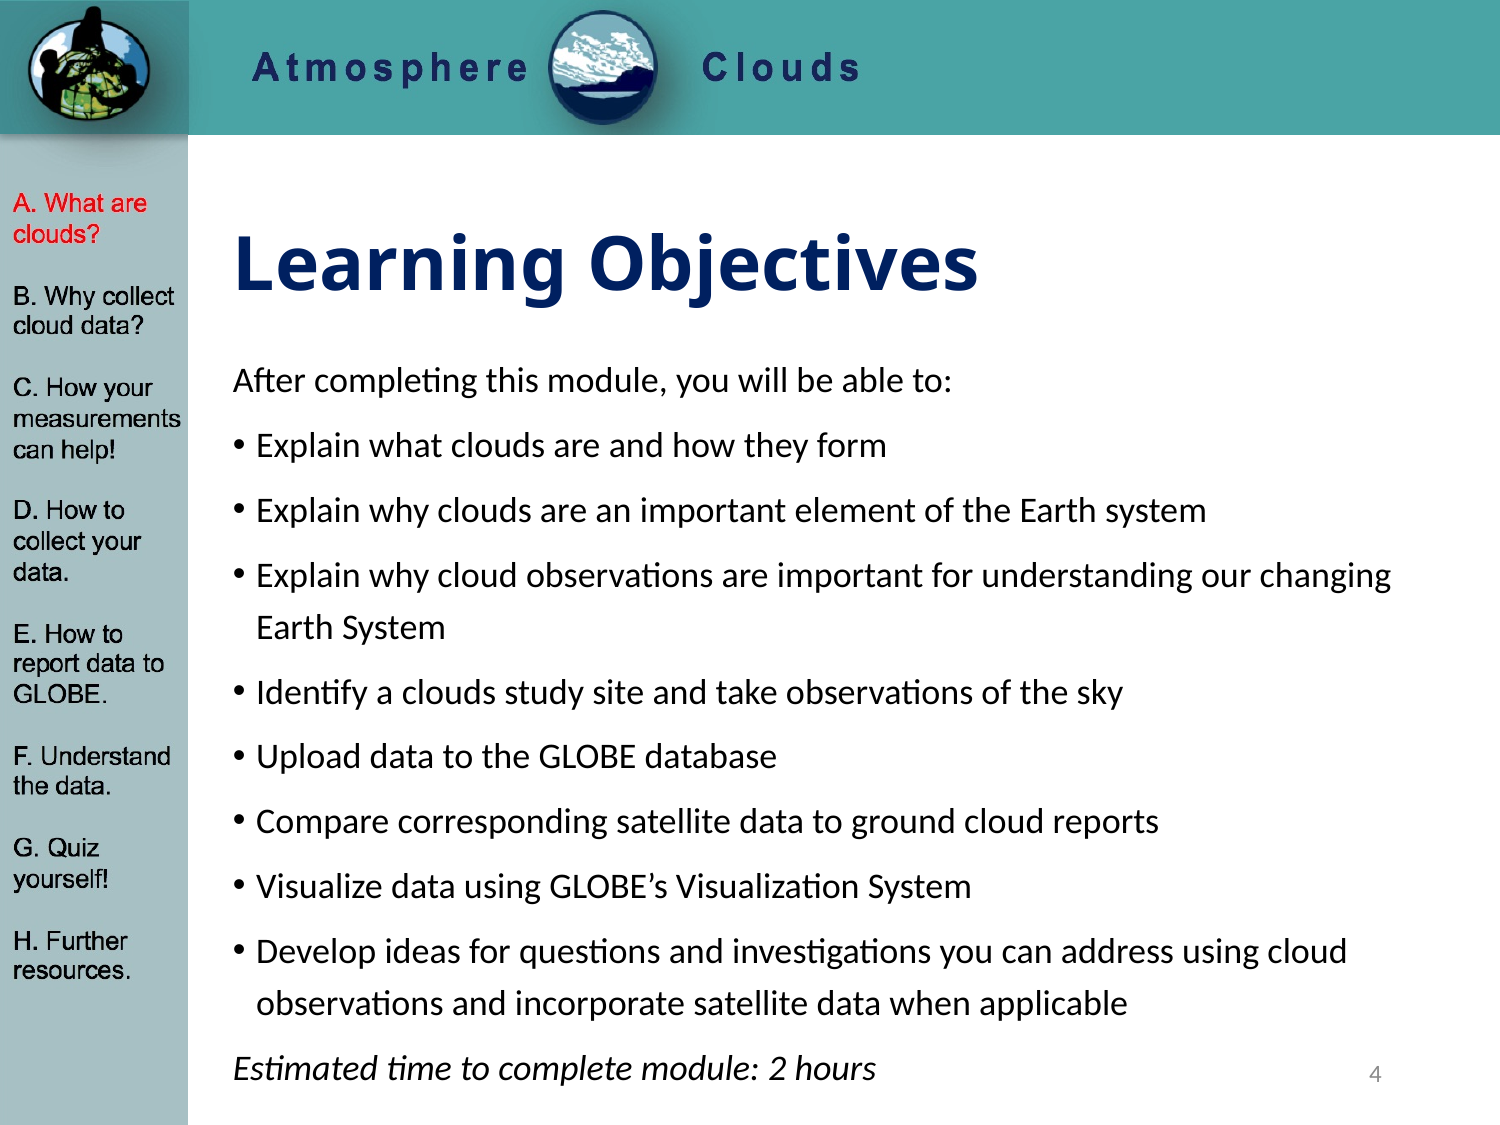

# Learning Objectives
After completing this module, you will be able to:
Explain what clouds are and how they form
Explain why clouds are an important element of the Earth system
Explain why cloud observations are important for understanding our changing Earth System
Identify a clouds study site and take observations of the sky
Upload data to the GLOBE database
Compare corresponding satellite data to ground cloud reports
Visualize data using GLOBE’s Visualization System
Develop ideas for questions and investigations you can address using cloud observations and incorporate satellite data when applicable
Estimated time to complete module: 2 hours